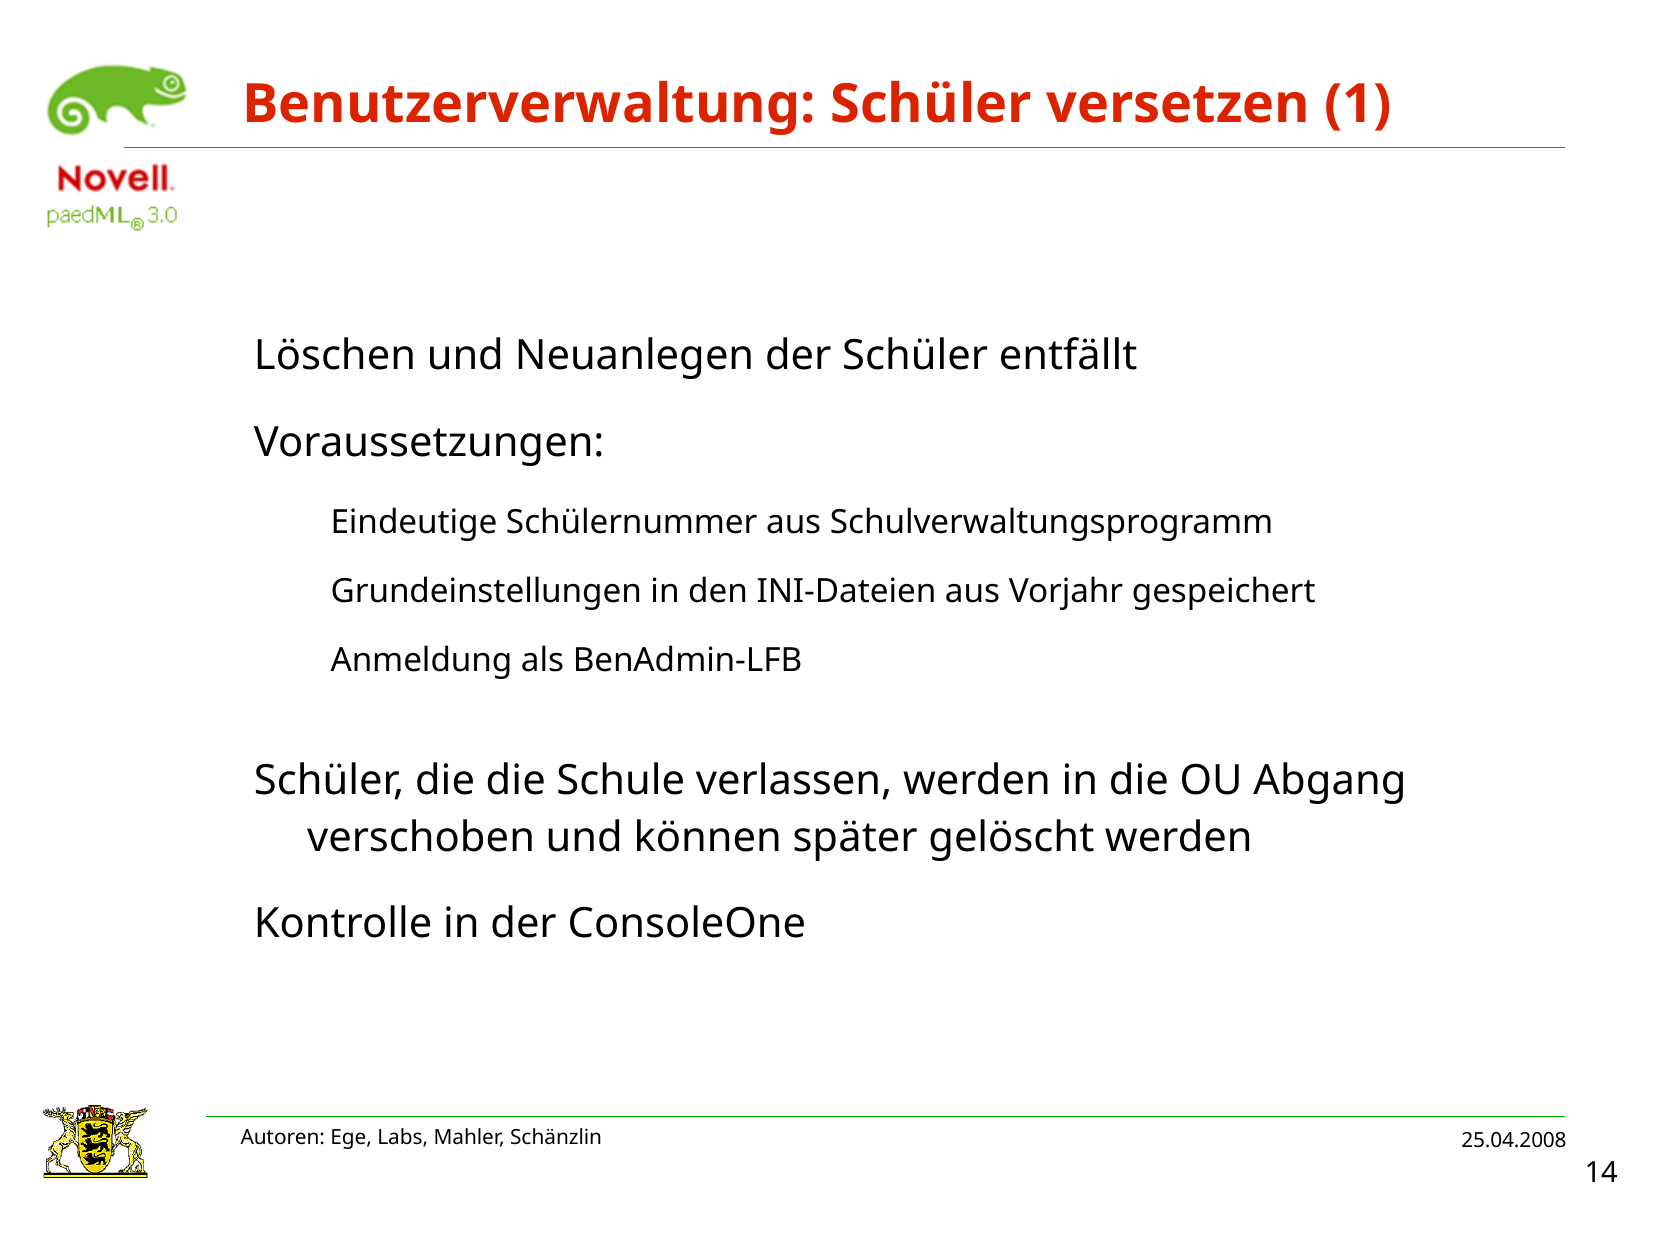

# Benutzerverwaltung: Schüler versetzen (1)
Löschen und Neuanlegen der Schüler entfällt
Voraussetzungen:
Eindeutige Schülernummer aus Schulverwaltungsprogramm
Grundeinstellungen in den INI-Dateien aus Vorjahr gespeichert
Anmeldung als BenAdmin-LFB
Schüler, die die Schule verlassen, werden in die OU Abgang verschoben und können später gelöscht werden
Kontrolle in der ConsoleOne
Autoren: Ege, Labs, Mahler, Schänzlin
25.04.2008
14